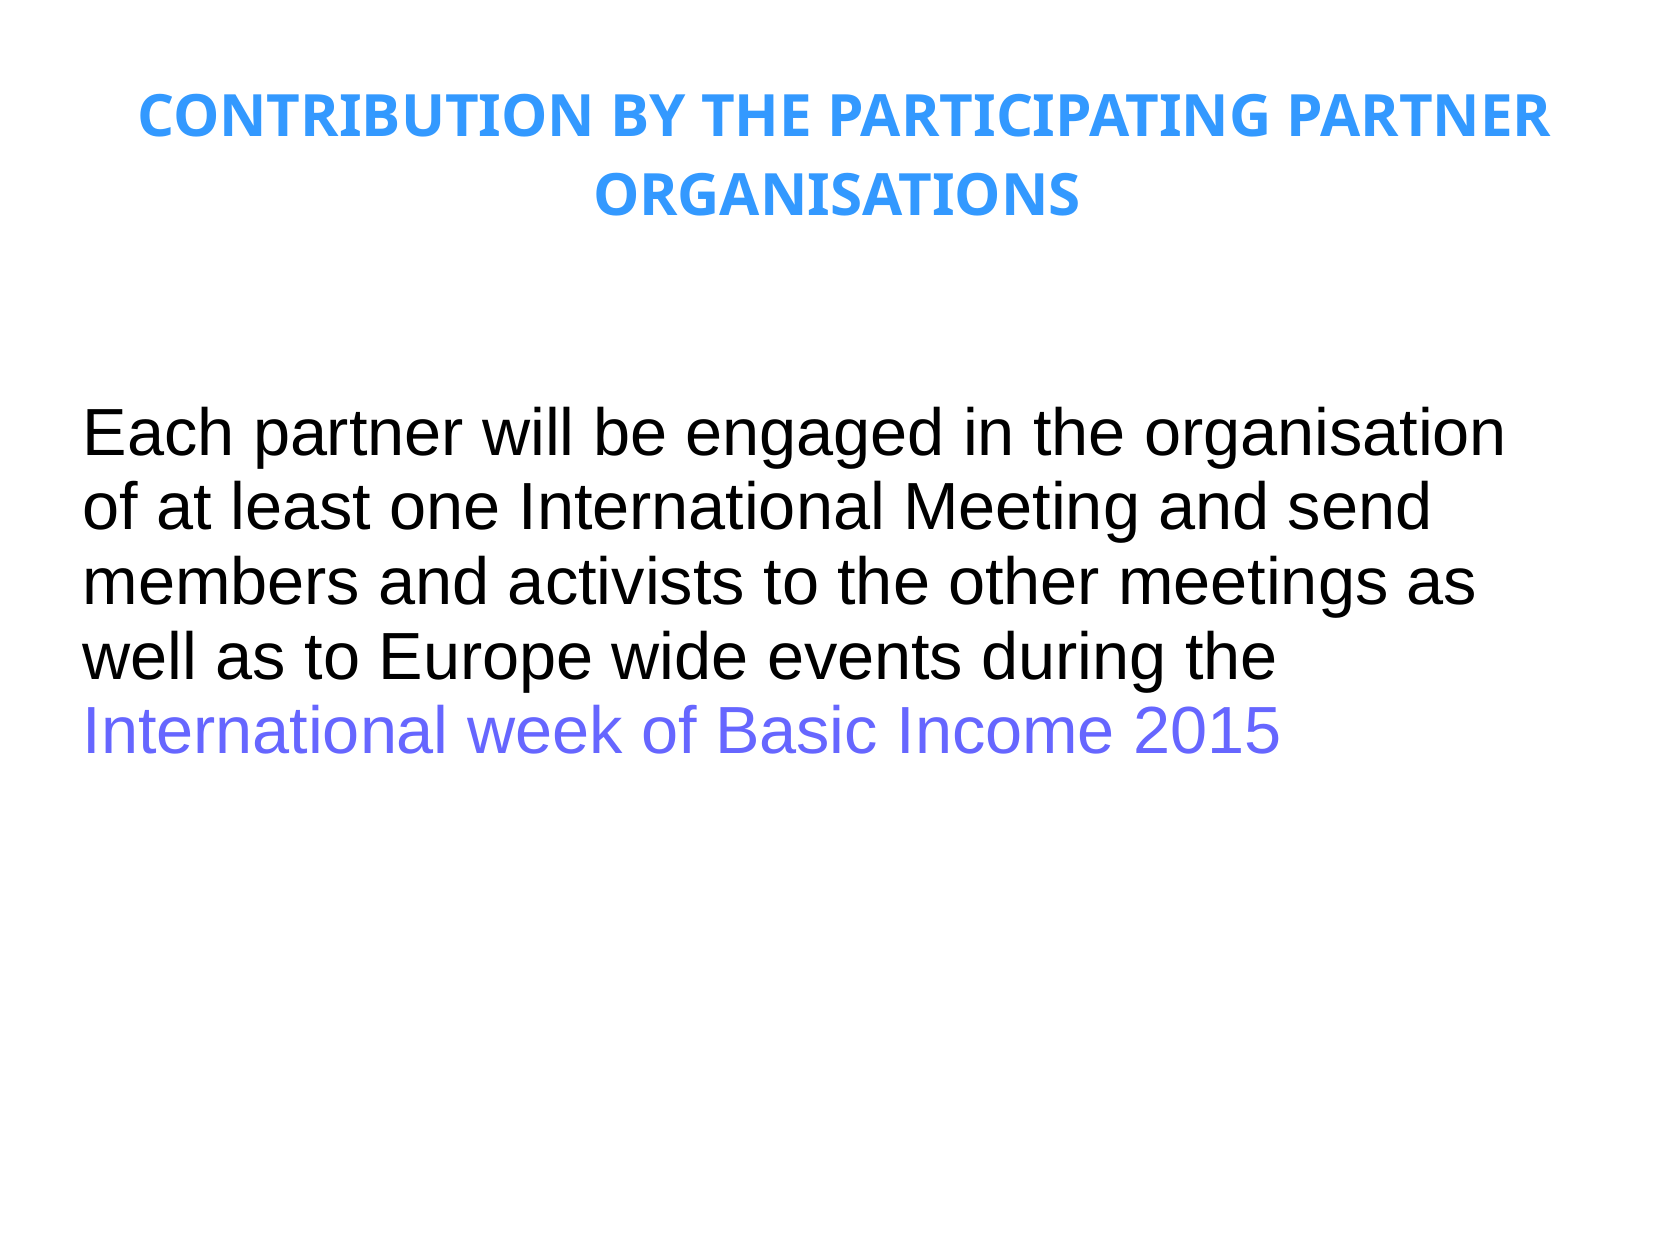

# CONTRIBUTION BY THE PARTICIPATING PARTNER ORGANISATIONS
Each partner will be engaged in the organisation of at least one International Meeting and send members and activists to the other meetings as well as to Europe wide events during the International week of Basic Income 2015